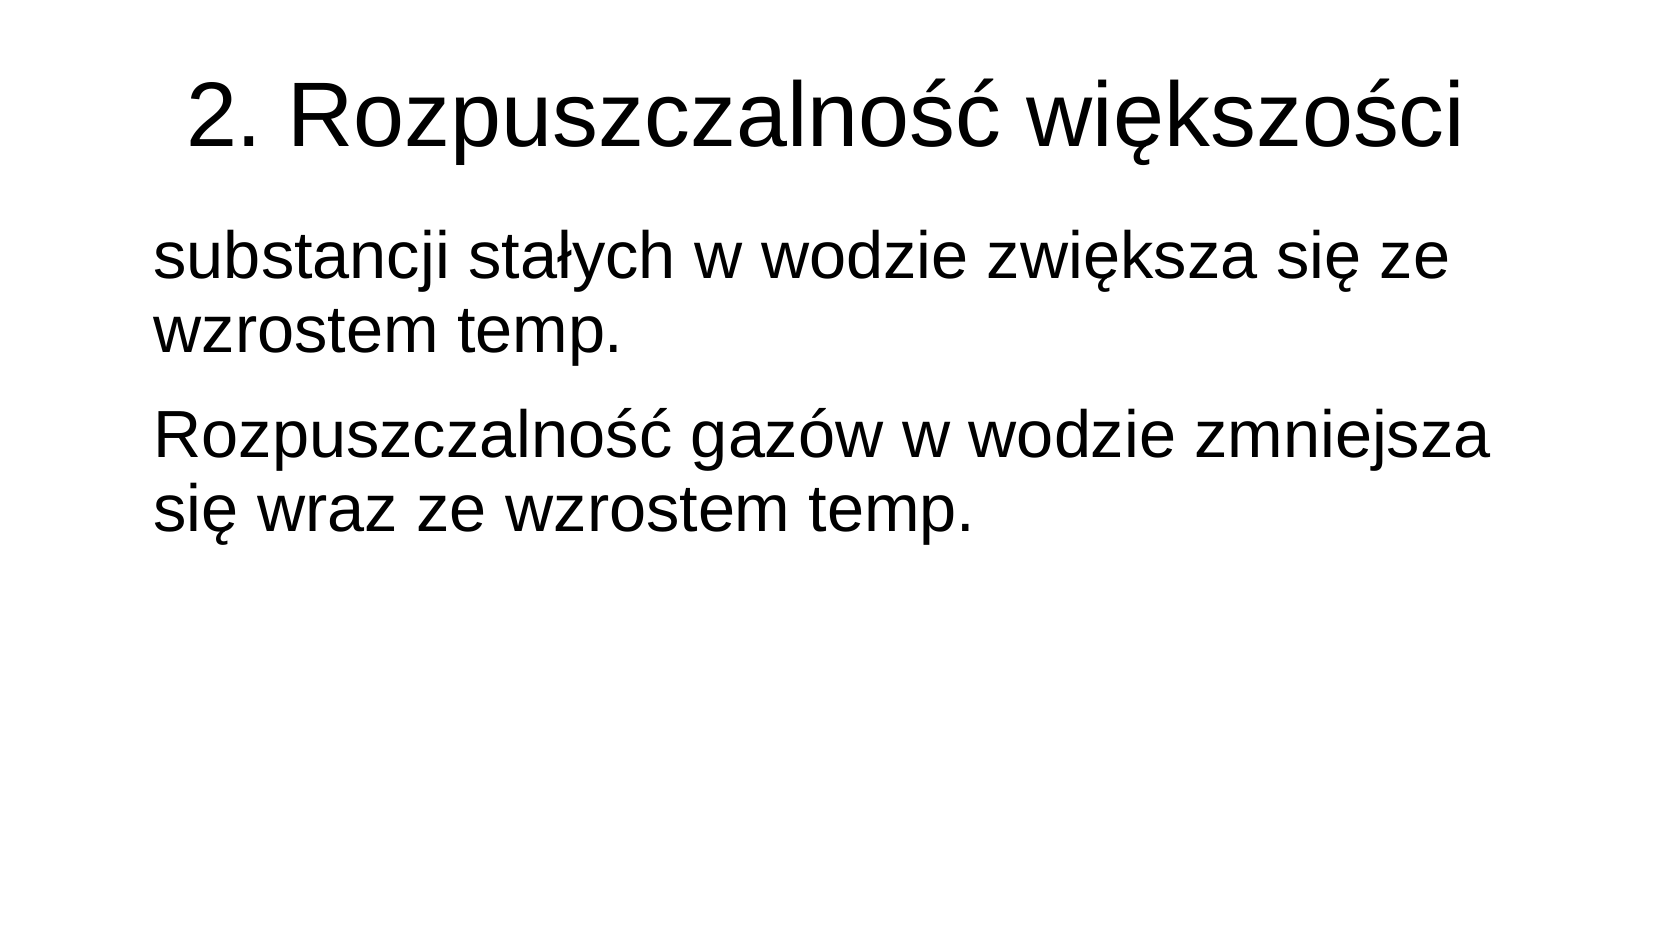

# 2. Rozpuszczalność większości
substancji stałych w wodzie zwiększa się ze wzrostem temp.
Rozpuszczalność gazów w wodzie zmniejsza się wraz ze wzrostem temp.